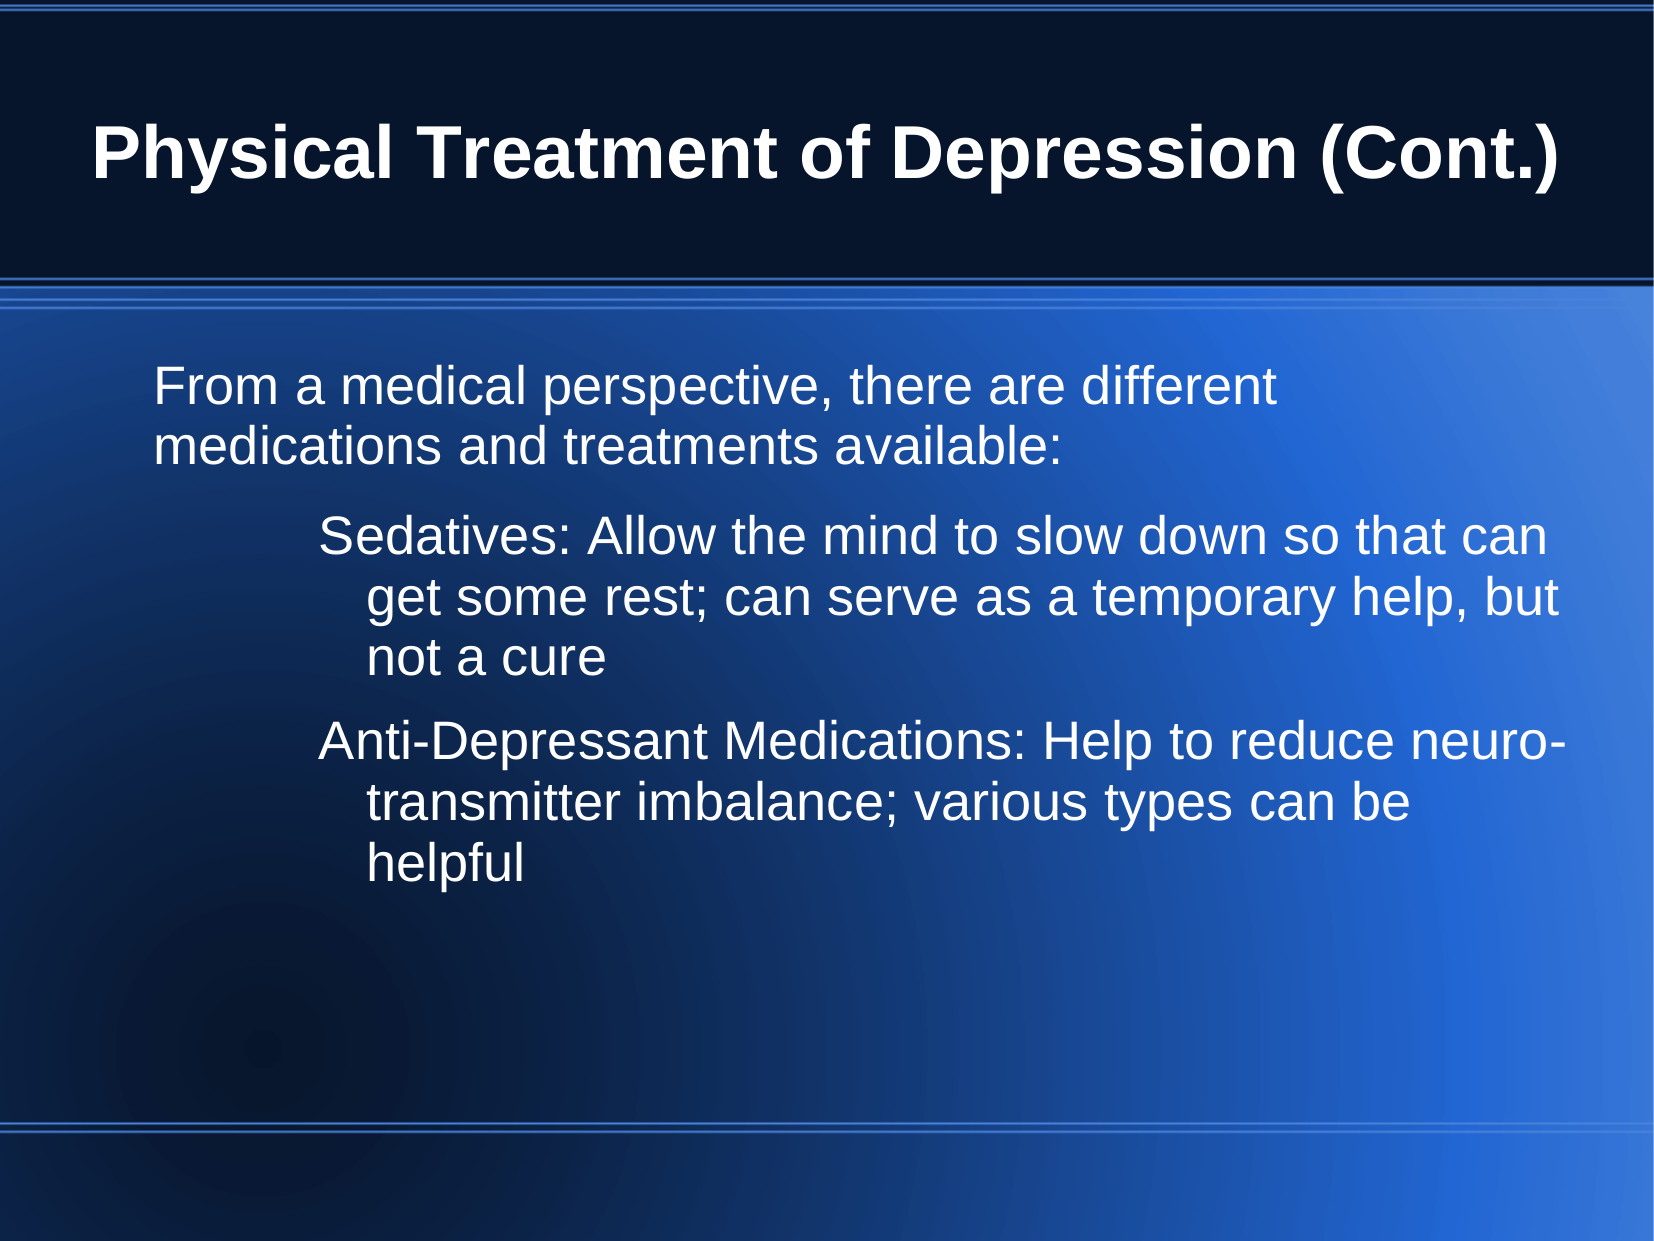

# Physical Treatment of Depression (Cont.)
From a medical perspective, there are different medications and treatments available:
Sedatives: Allow the mind to slow down so that can get some rest; can serve as a temporary help, but not a cure
Anti-Depressant Medications: Help to reduce neuro-transmitter imbalance; various types can be helpful